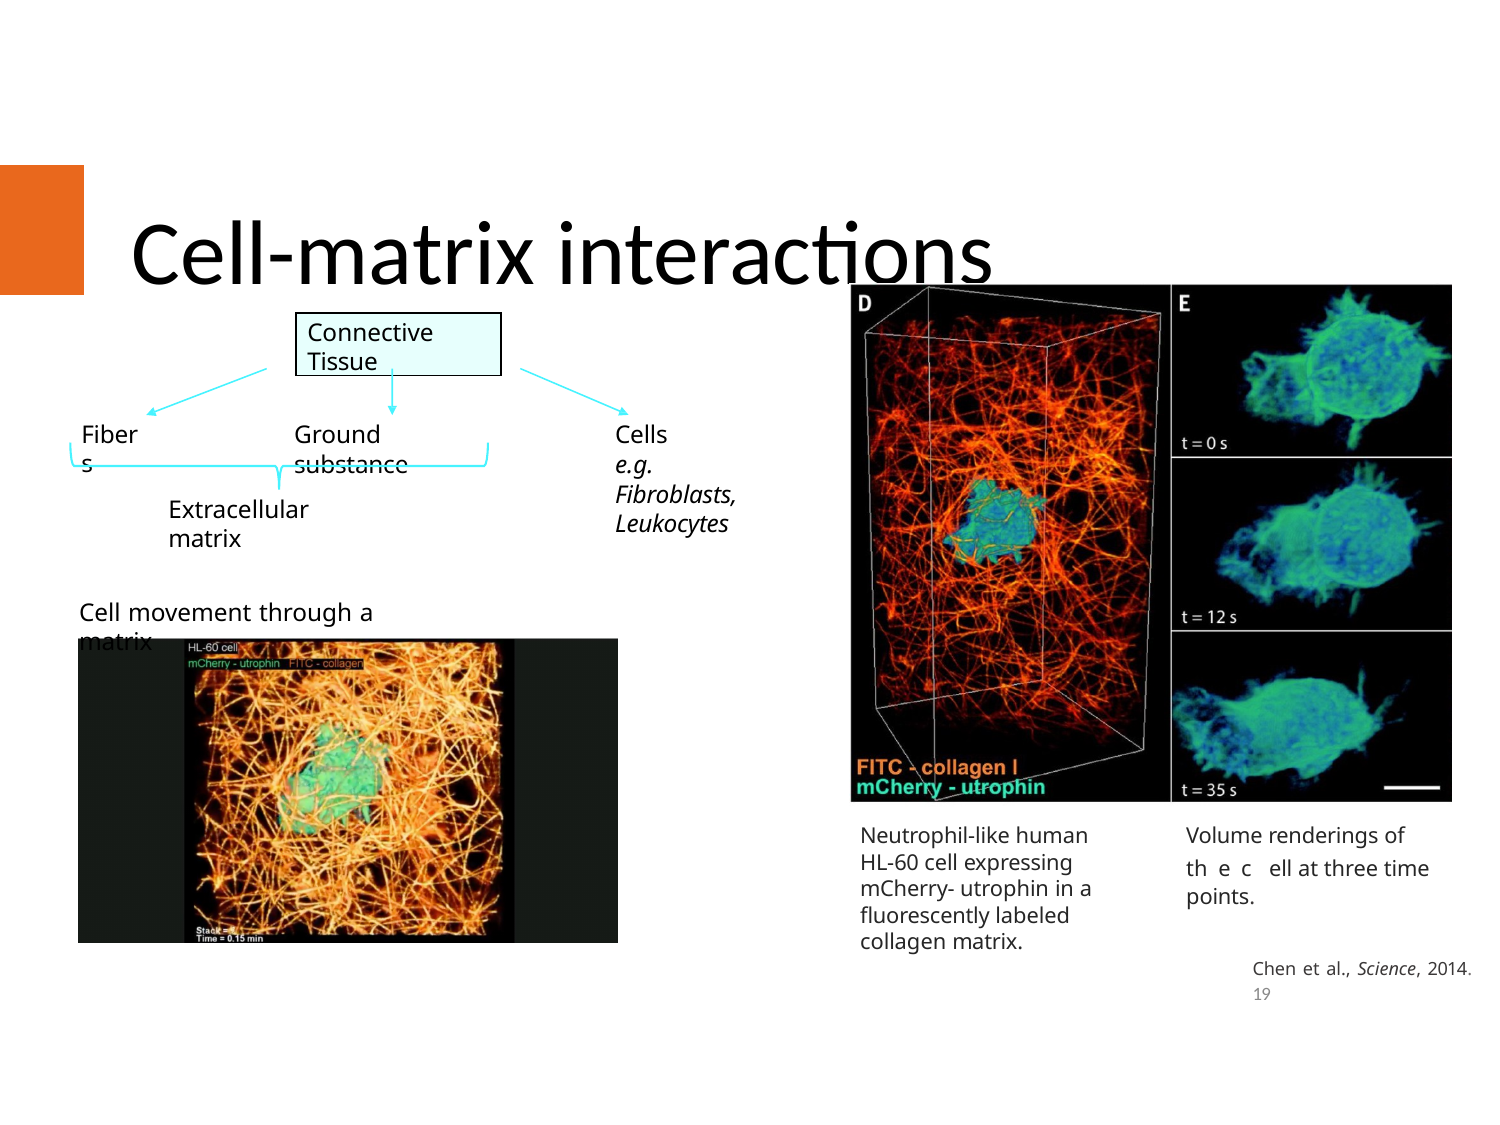

# Cell-matrix interactions
Connective Tissue
Fibers
Cells
e.g. Fibroblasts, Leukocytes
Ground substance
Extracellular matrix
Cell movement through a matrix
Neutrophil-like human HL-60 cell expressing mCherry- utrophin in a fluorescently labeled collagen matrix.
Volume renderings of th5eccmell at three time points.
Chen et al., Science, 2014.	19